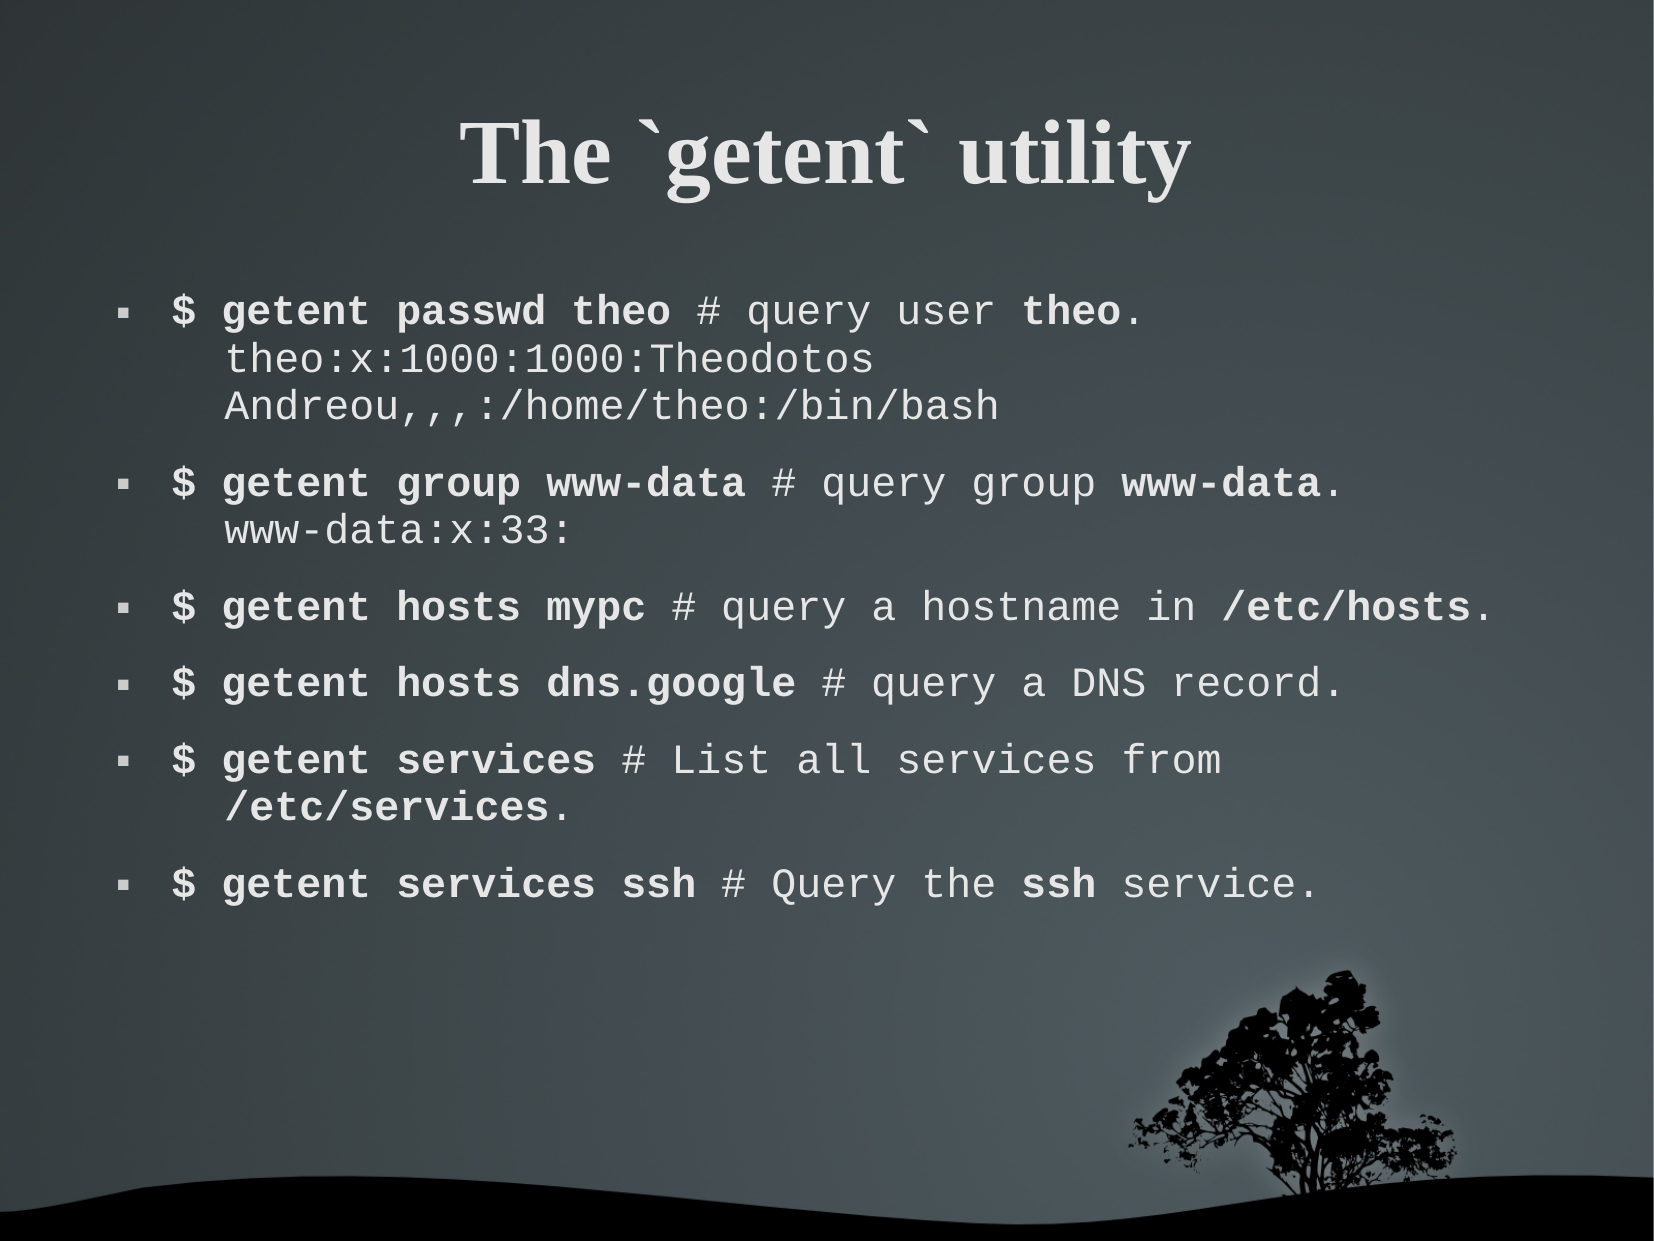

# The `getent` utility
$ getent passwd theo # query user theo.
theo:x:1000:1000:Theodotos Andreou,,,:/home/theo:/bin/bash
$ getent group www-data # query group www-data.
www-data:x:33:
$ getent hosts mypc # query a hostname in /etc/hosts.
$ getent hosts dns.google # query a DNS record.
$ getent services # List all services from /etc/services.
$ getent services ssh # Query the ssh service.